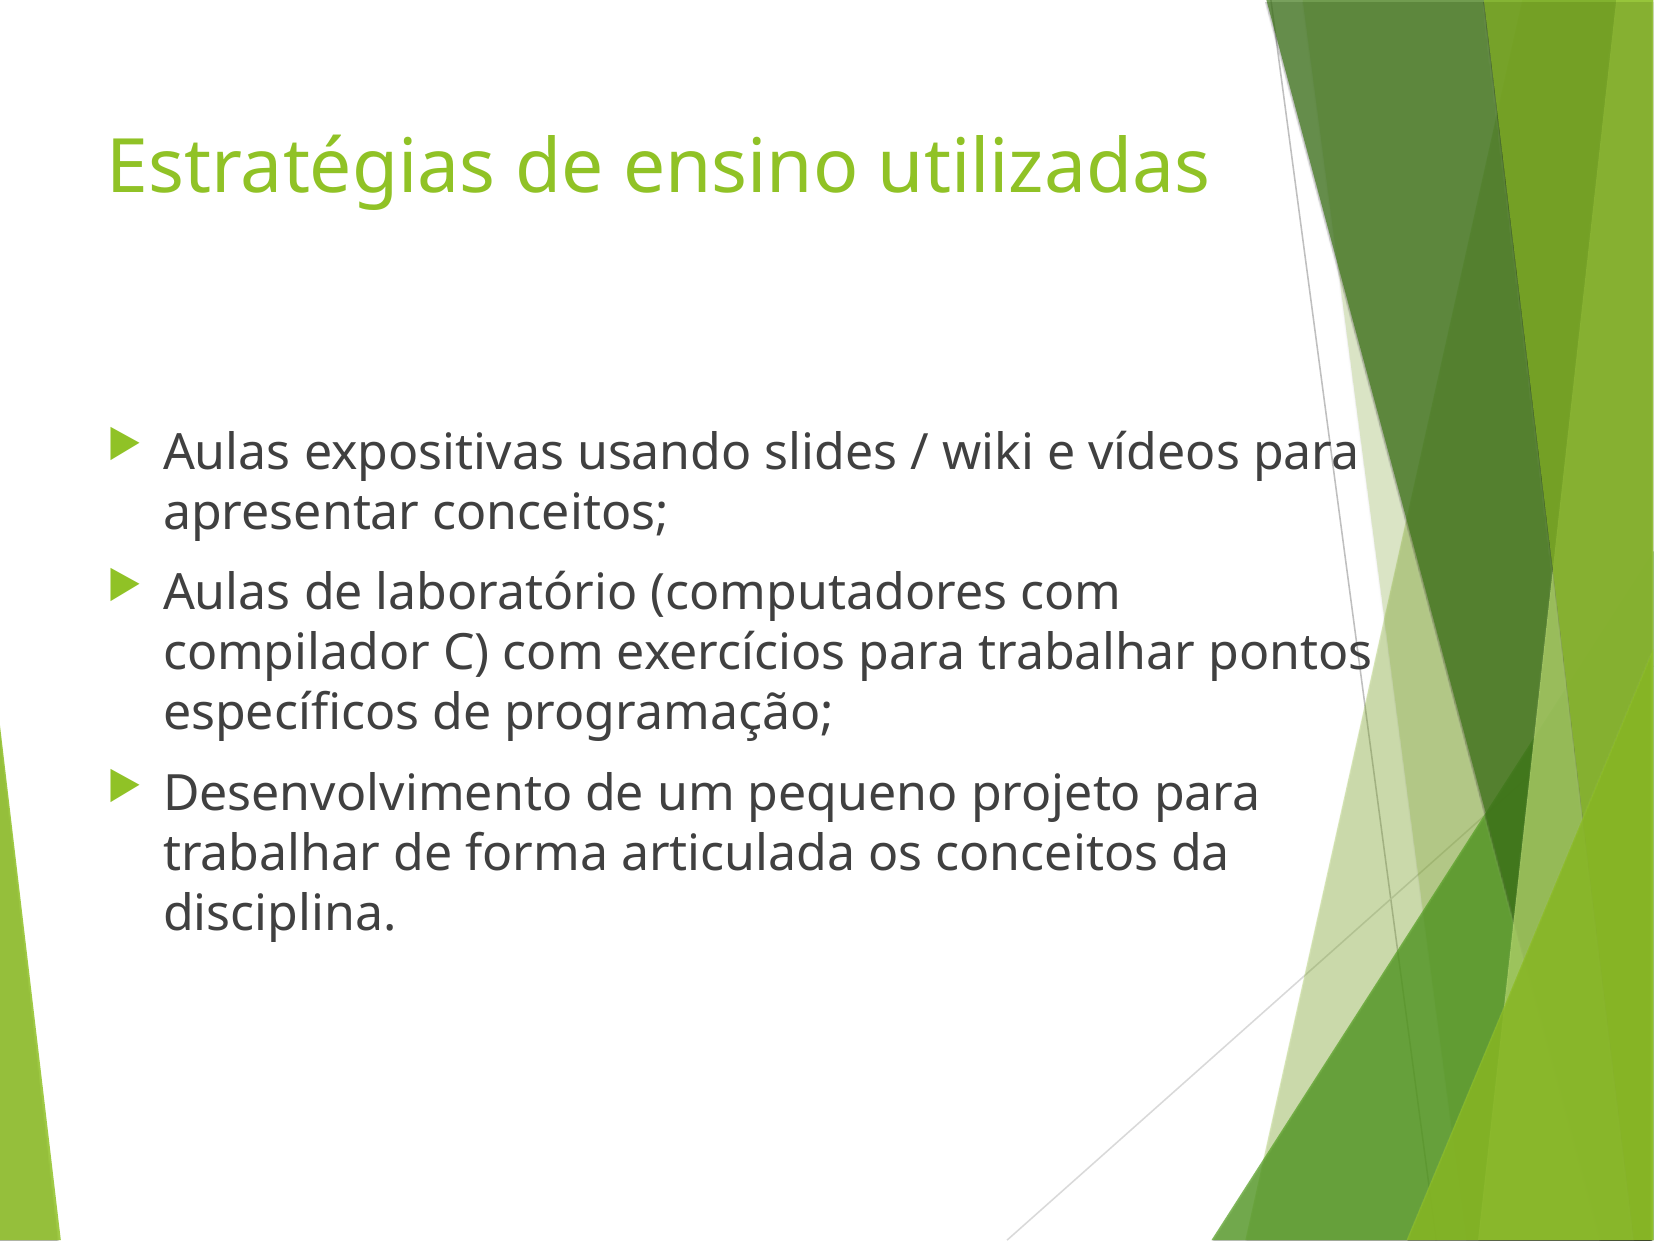

# Estratégias de ensino utilizadas
Aulas expositivas usando slides / wiki e vídeos para apresentar conceitos;
Aulas de laboratório (computadores com compilador C) com exercícios para trabalhar pontos específicos de programação;
Desenvolvimento de um pequeno projeto para trabalhar de forma articulada os conceitos da disciplina.